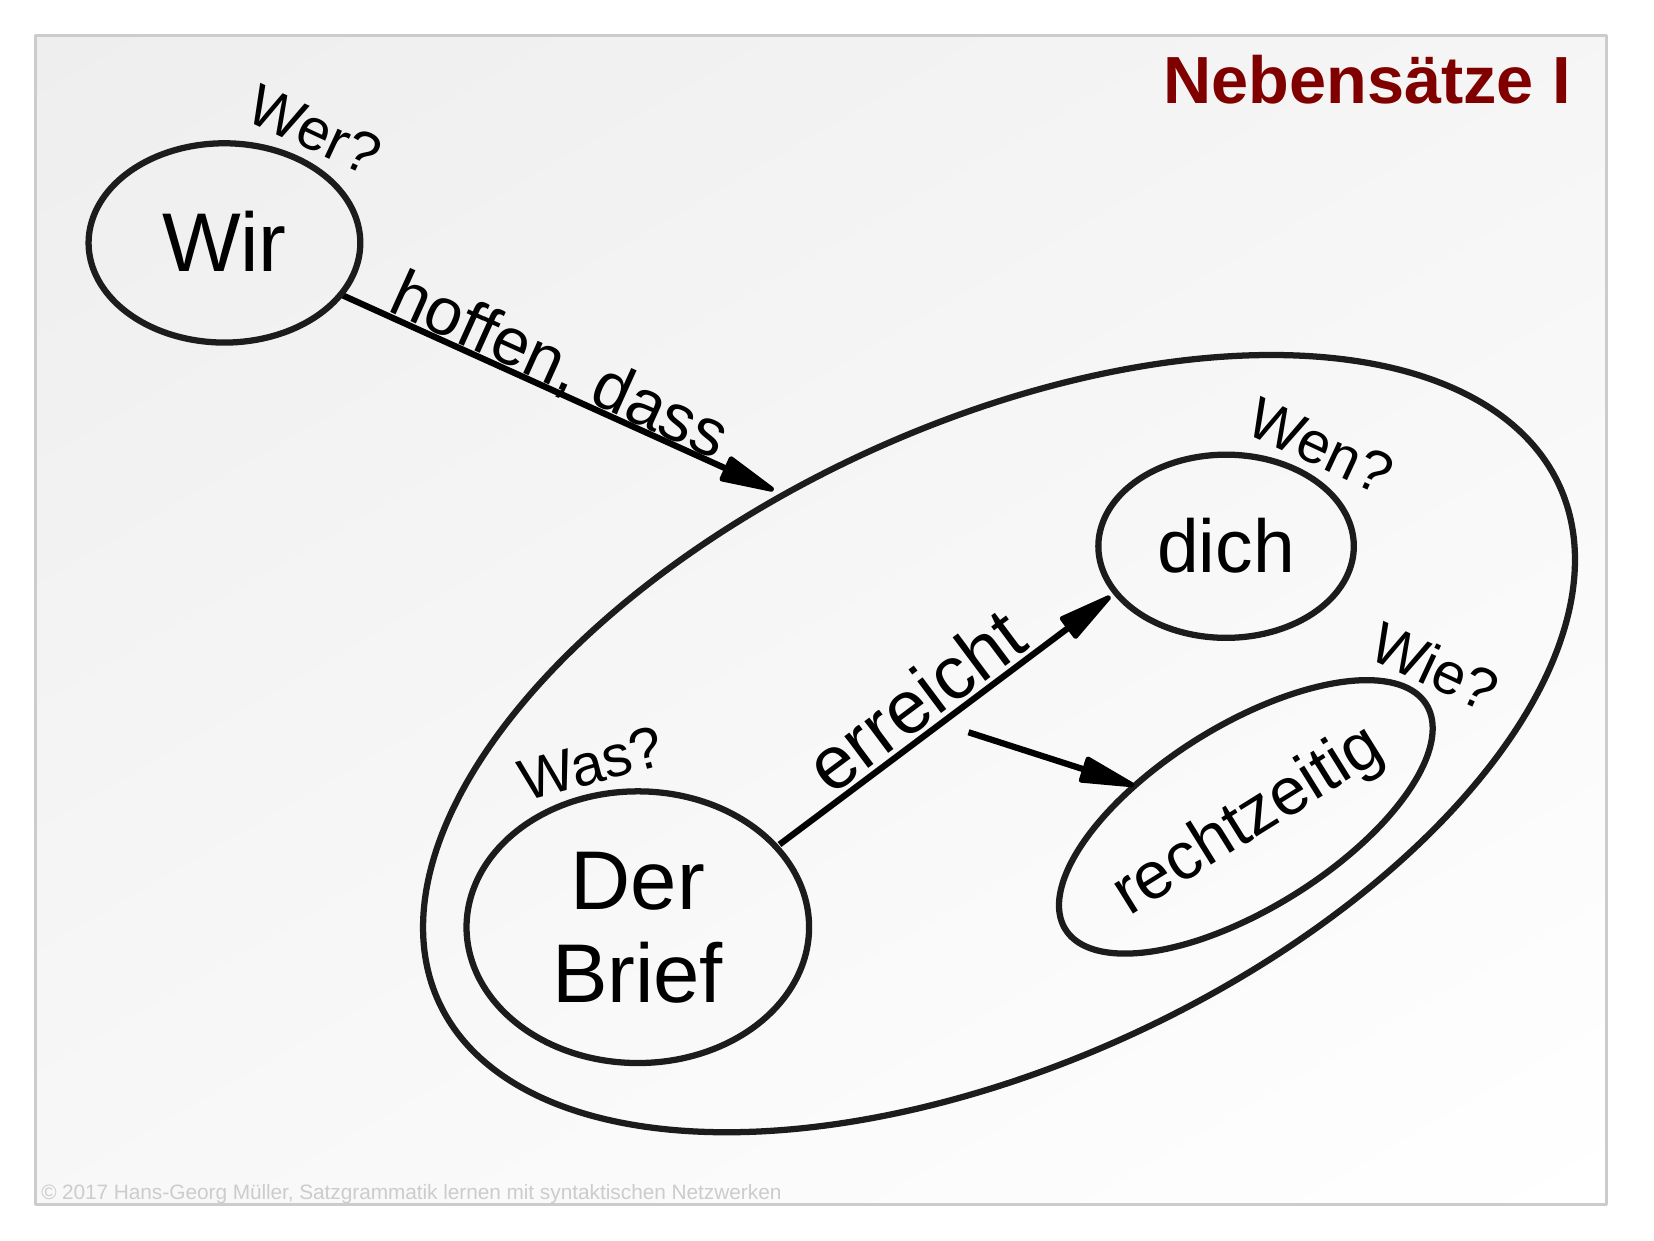

# Nebensätze I
Wer?
Wir
hoffen, dass
Wen?
dich
erreicht
Wie?
Was?
rechtzeitig
Der
Brief